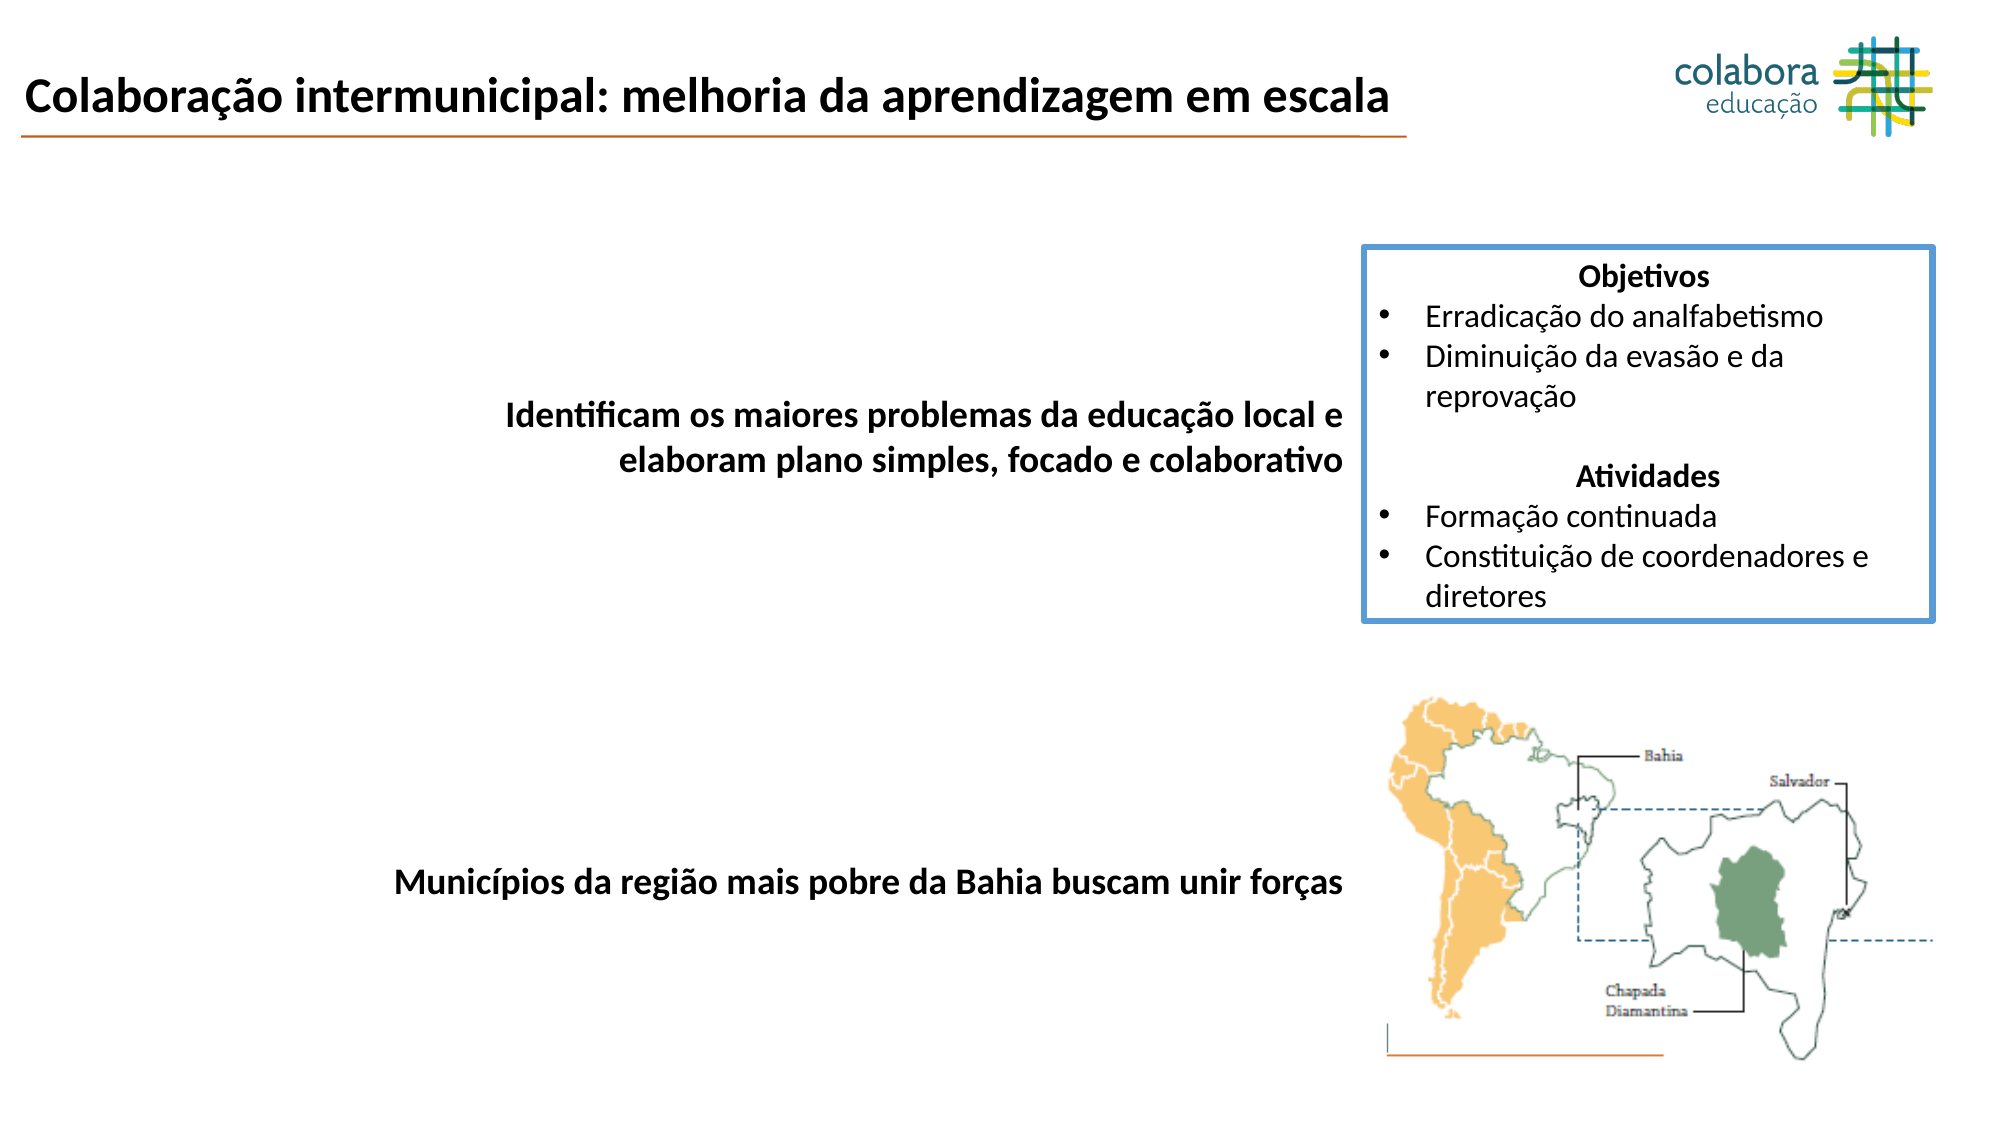

Colaboração intermunicipal: melhoria da aprendizagem em escala
Objetivos
Erradicação do analfabetismo
Diminuição da evasão e da reprovação
Atividades
Formação continuada
Constituição de coordenadores e diretores
Identificam os maiores problemas da educação local e elaboram plano simples, focado e colaborativo
Municípios da região mais pobre da Bahia buscam unir forças